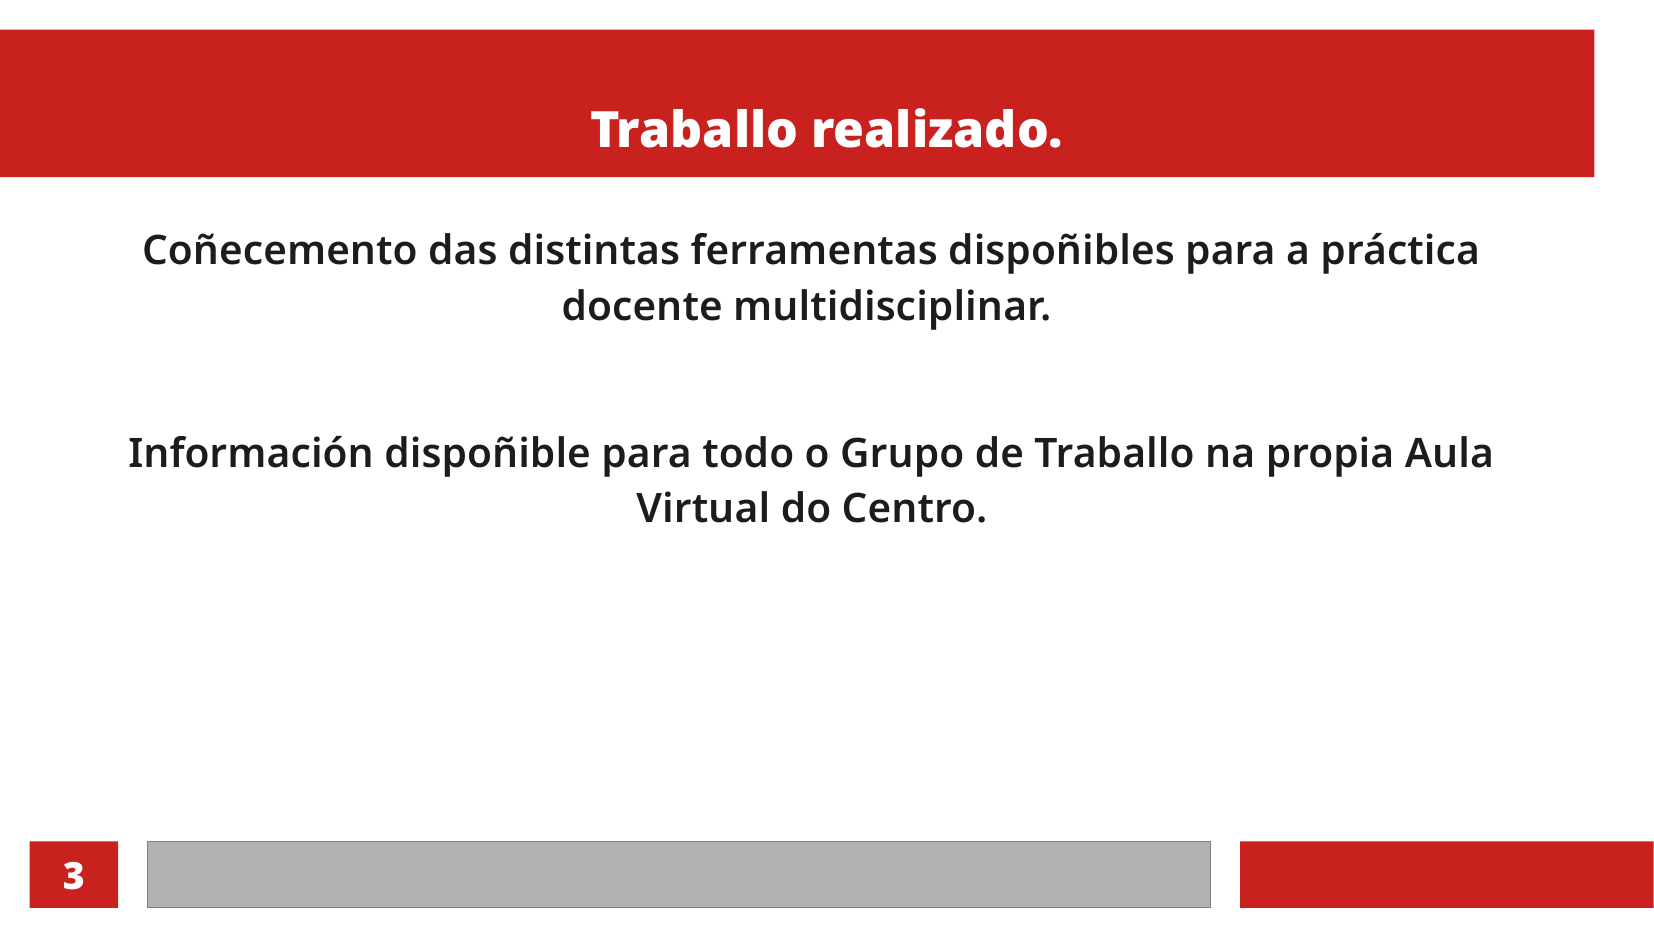

# Traballo realizado.
Coñecemento das distintas ferramentas dispoñibles para a práctica docente multidisciplinar.
Información dispoñible para todo o Grupo de Traballo na propia Aula Virtual do Centro.
3